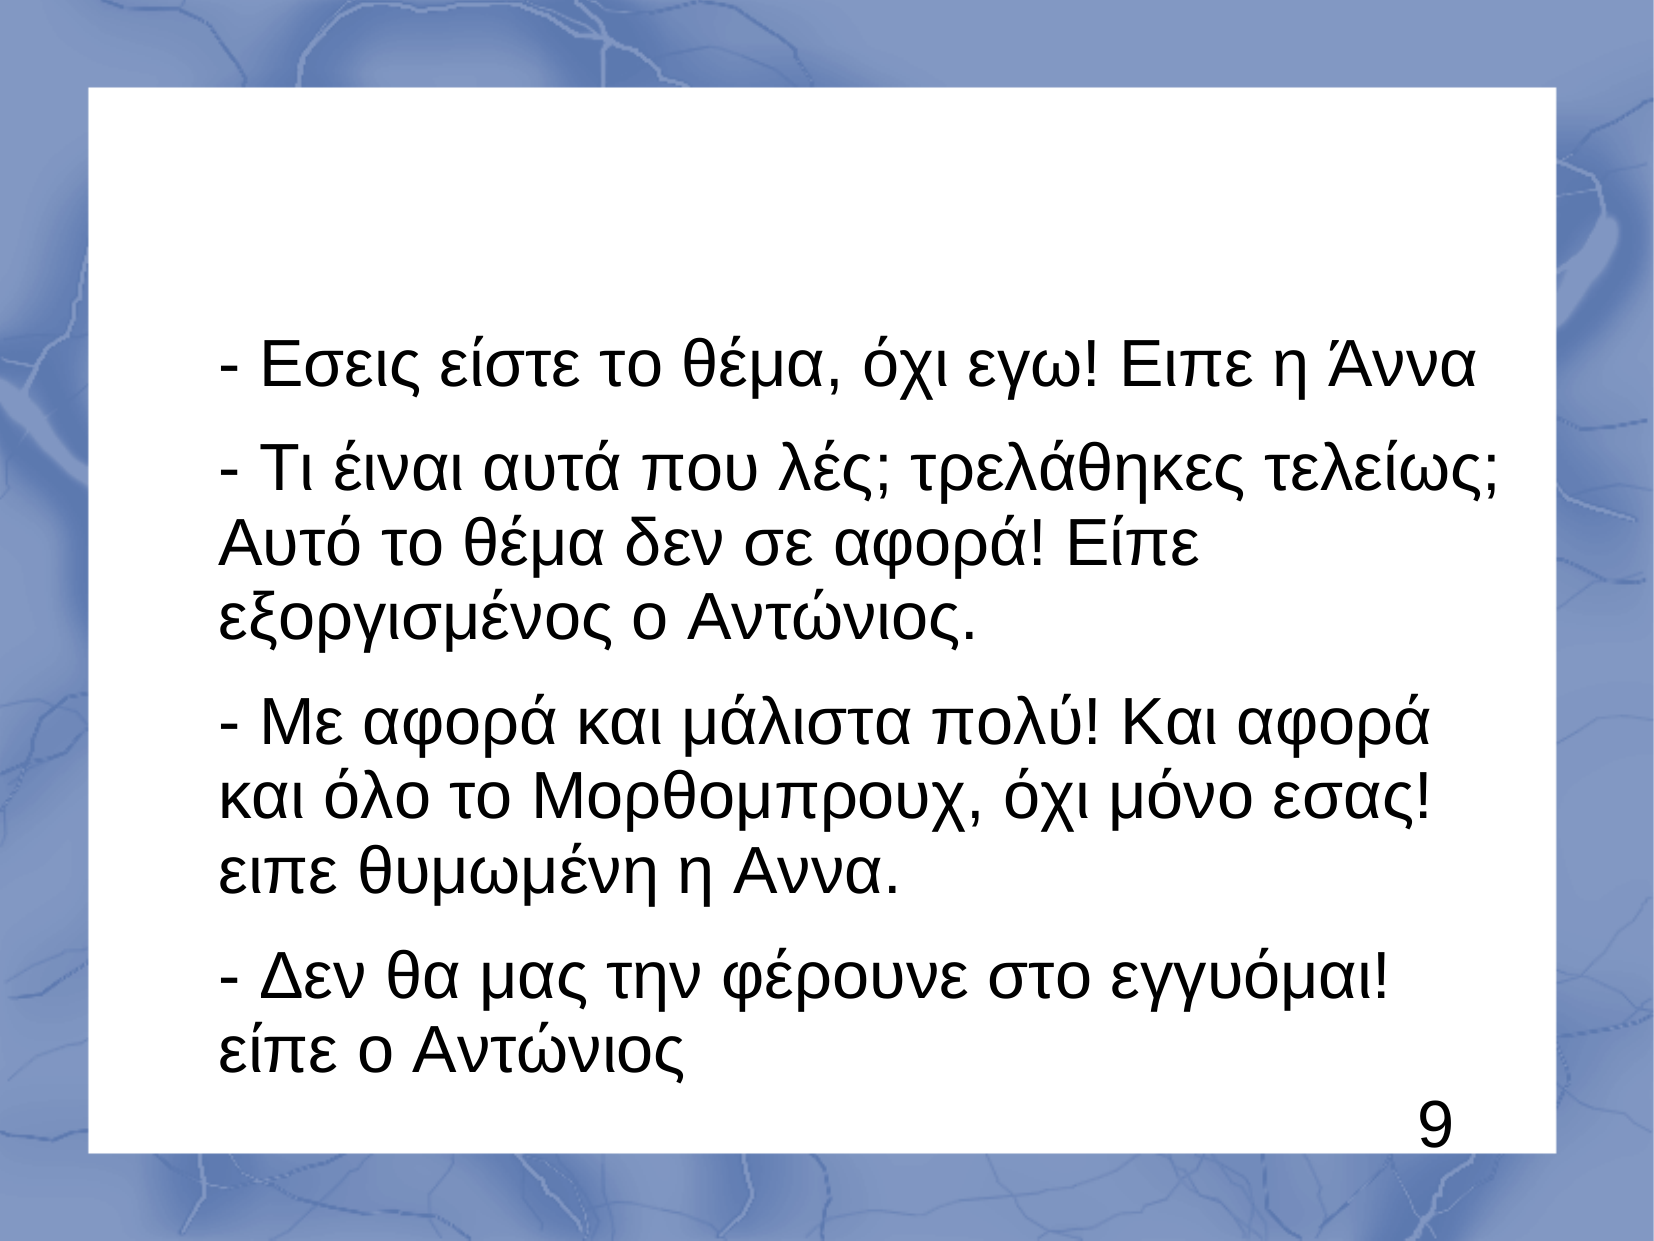

#
- Εσεις είστε το θέμα, όχι εγω! Ειπε η Άννα
- Τι έιναι αυτά που λές; τρελάθηκες τελείως; Αυτό το θέμα δεν σε αφορά! Είπε εξοργισμένος ο Αντώνιος.
- Με αφορά και μάλιστα πολύ! Και αφορά και όλο το Μορθομπρουχ, όχι μόνο εσας!ειπε θυμωμένη η Αννα.
- Δεν θα μας την φέρουνε στο εγγυόμαι!είπε ο Αντώνιος 9